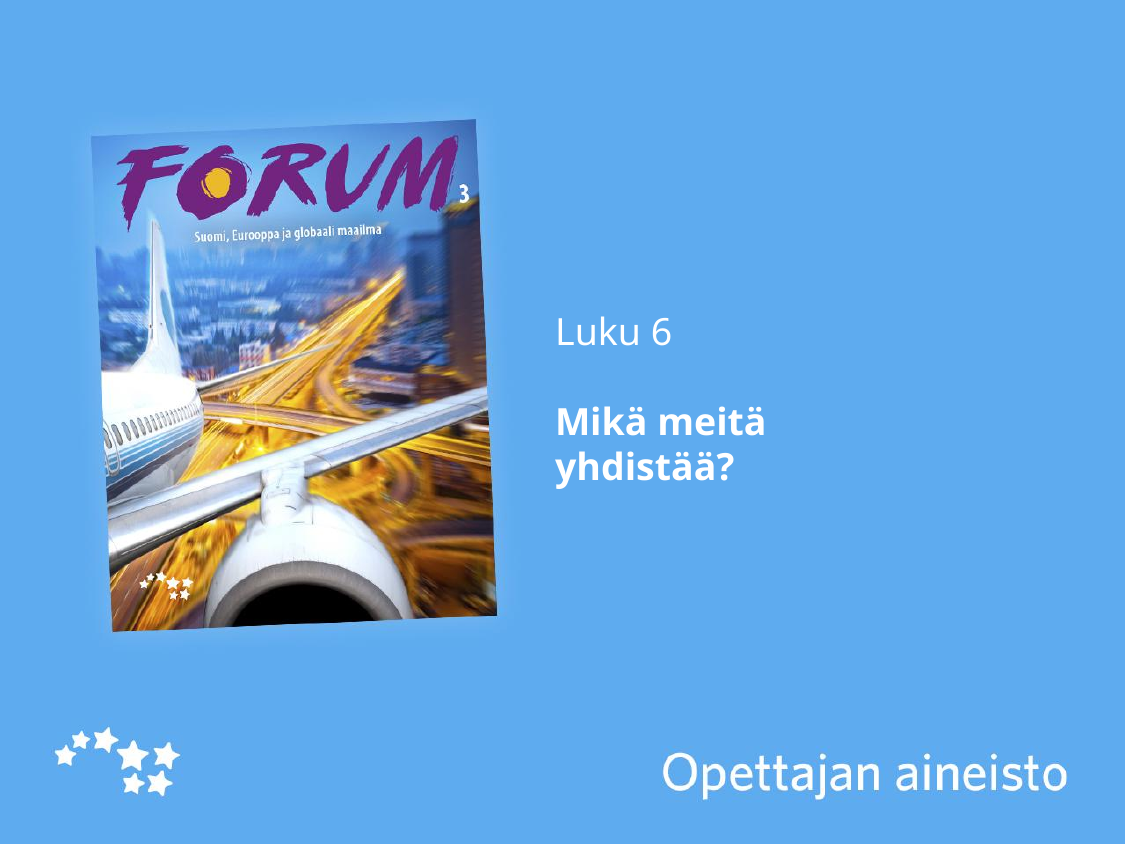

Luku x
Luvun otsikko
Luku 6
Mikä meitä yhdistää?